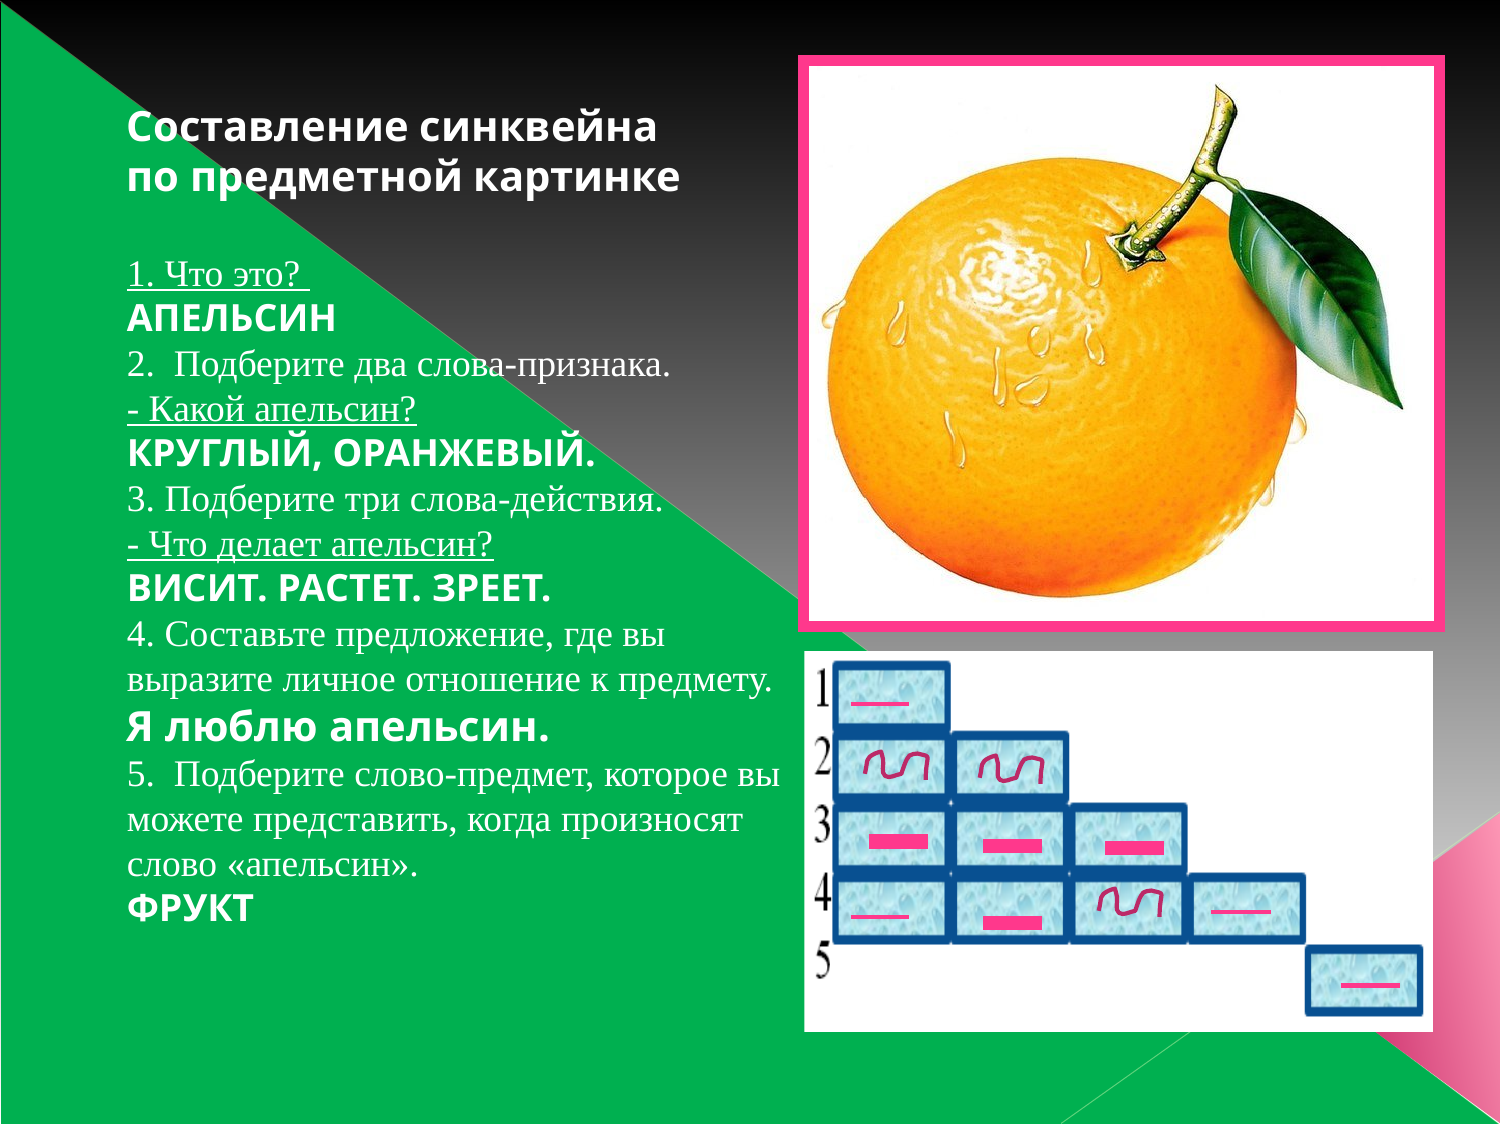

Составление синквейна
по предметной картинке
1. Что это?
АПЕЛЬСИН
2.  Подберите два слова-признака.
- Какой апельсин?
КРУГЛЫЙ, ОРАНЖЕВЫЙ.
3. Подберите три слова-действия.
- Что делает апельсин?
ВИСИТ. РАСТЕТ. ЗРЕЕТ.
4. Cоставьте предложение, где вы выразите личное отношение к предмету.
Я люблю апельсин.
5.  Подберите слово-предмет, которое вы можете представить, когда произносят слово «апельсин».
ФРУКТ